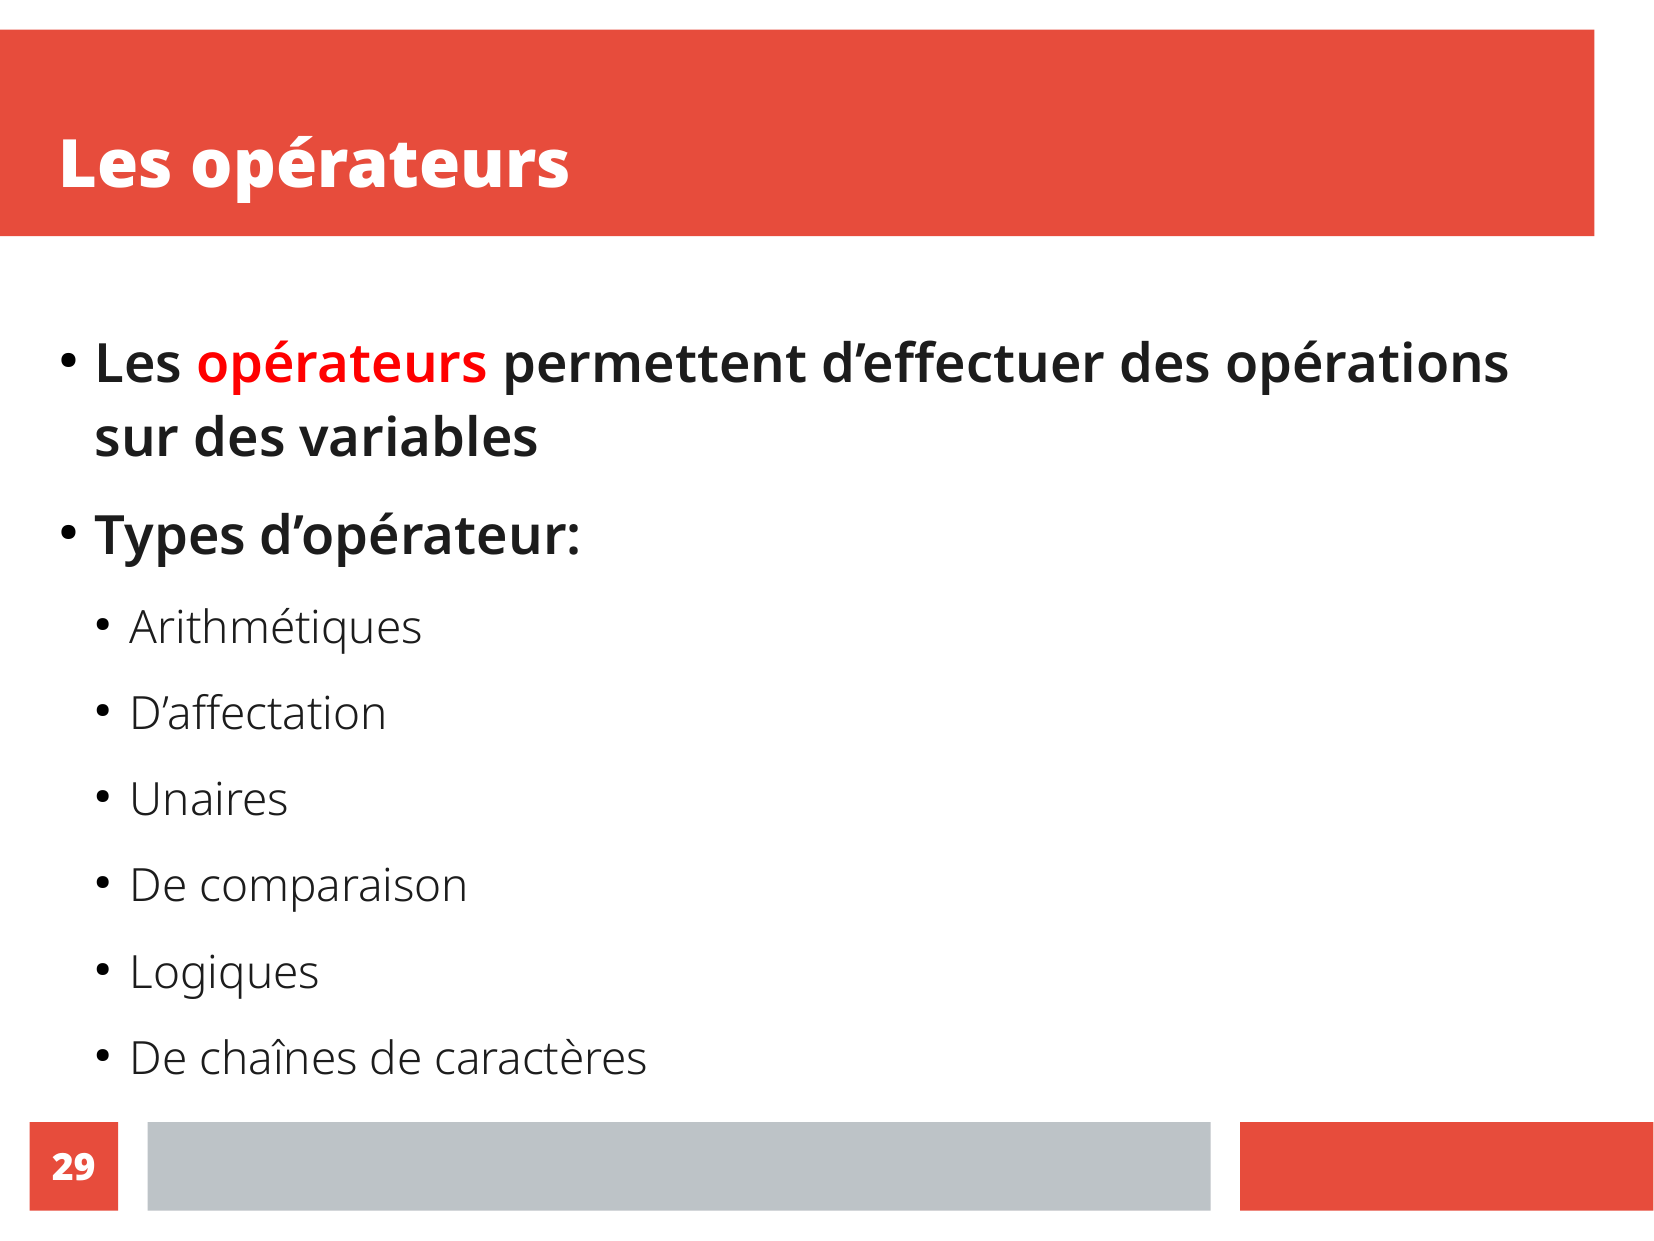

# Les opérateurs
Les opérateurs permettent d’effectuer des opérations sur des variables
Types d’opérateur:
Arithmétiques
D’affectation
Unaires
De comparaison
Logiques
De chaînes de caractères
29